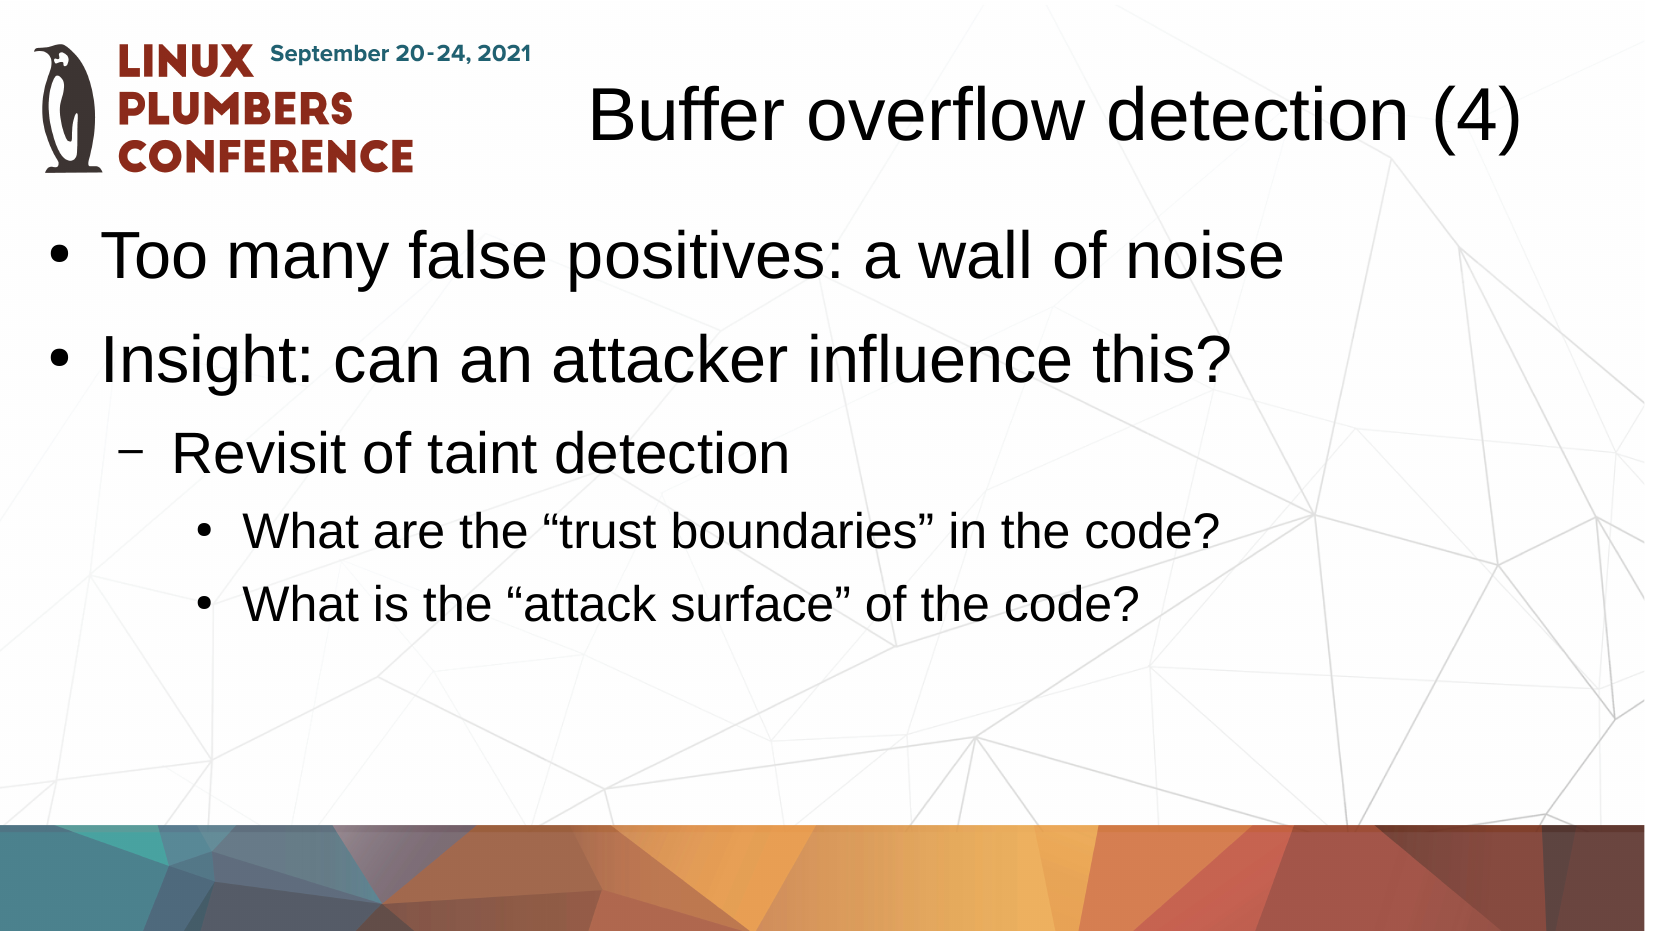

# Buffer overflow detection (4)
Too many false positives: a wall of noise
Insight: can an attacker influence this?
Revisit of taint detection
What are the “trust boundaries” in the code?
What is the “attack surface” of the code?